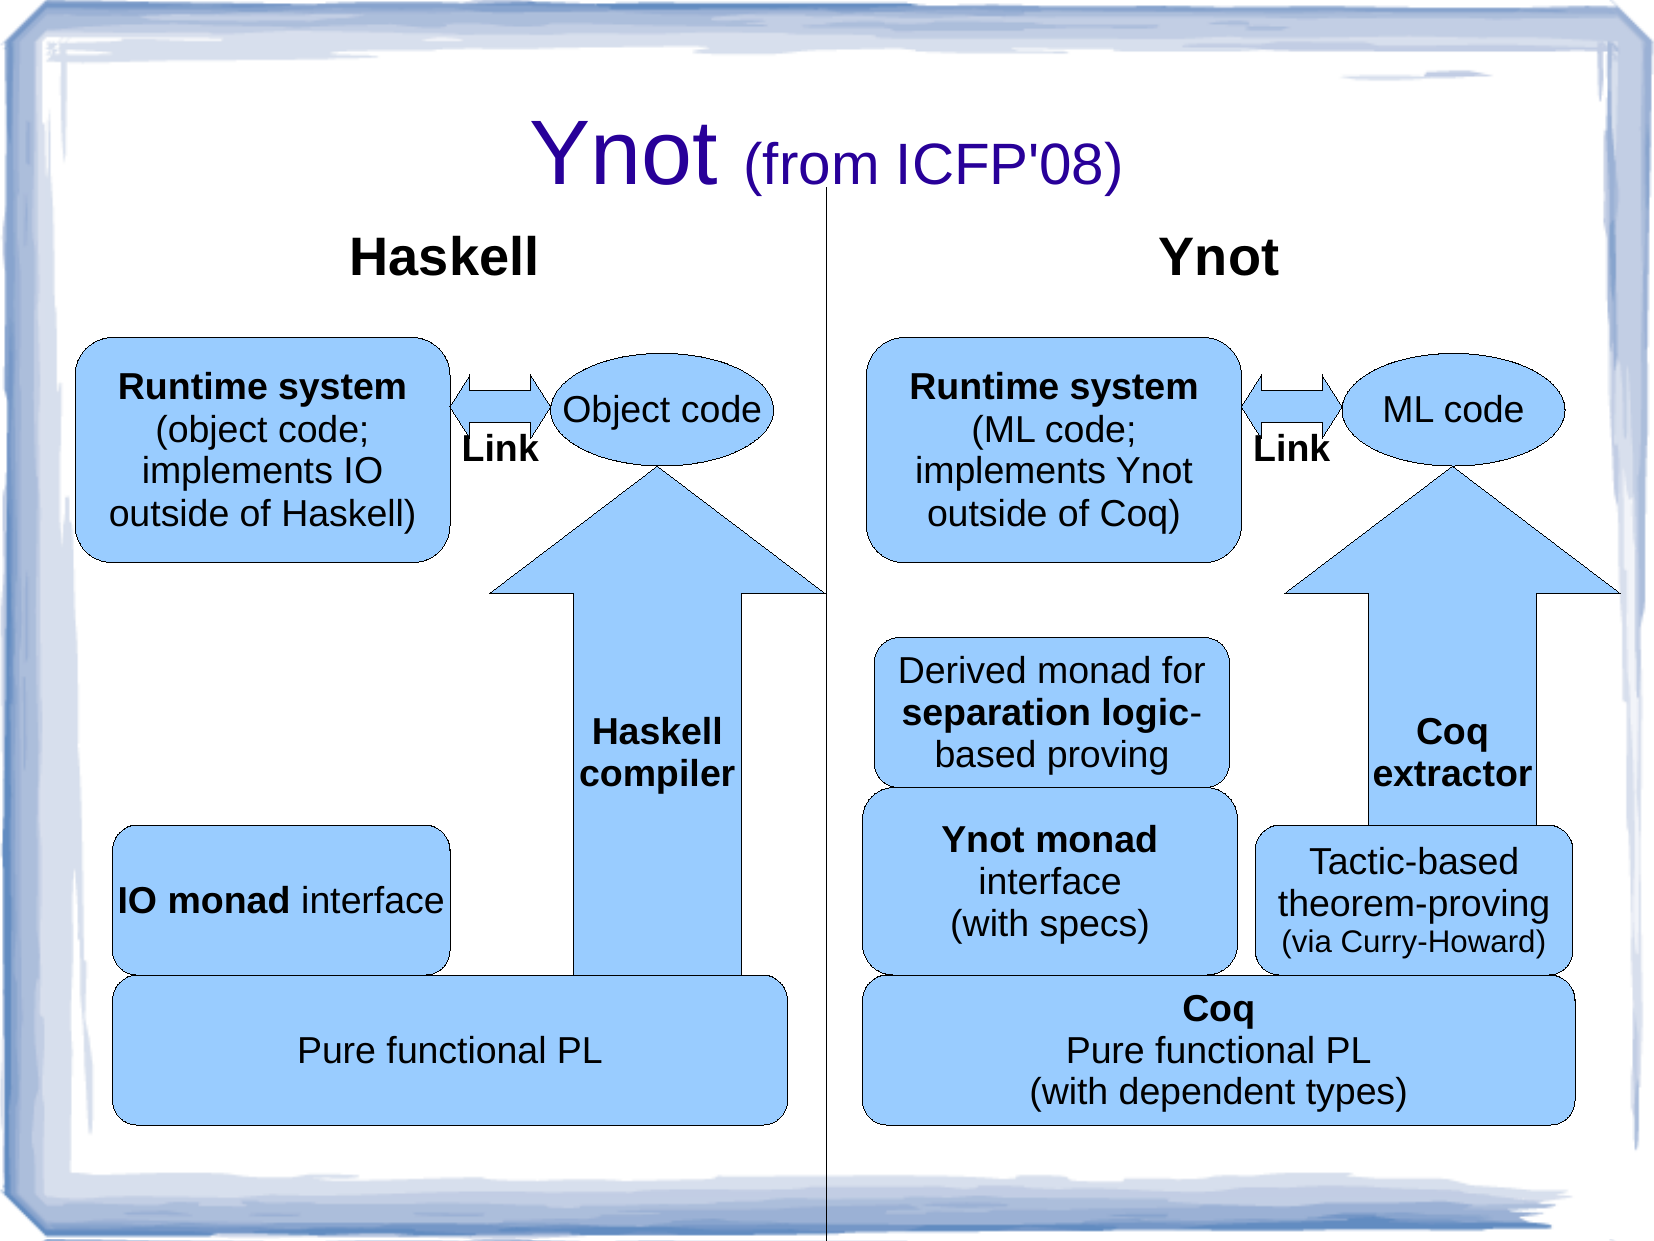

# Ynot (from ICFP'08)
Haskell
Ynot
Runtime system
(object code;
implements IO outside of Haskell)
Link
Runtime system
(ML code;
implements Ynot outside of Coq)
Link
Object code
Haskell
compiler
ML code
Coq
extractor
Derived monad for separation logic-based proving
Ynot monad interface
(with specs)
IO monad interface
Tactic-based theorem-proving
(via Curry-Howard)
Pure functional PL
Coq
Pure functional PL
(with dependent types)